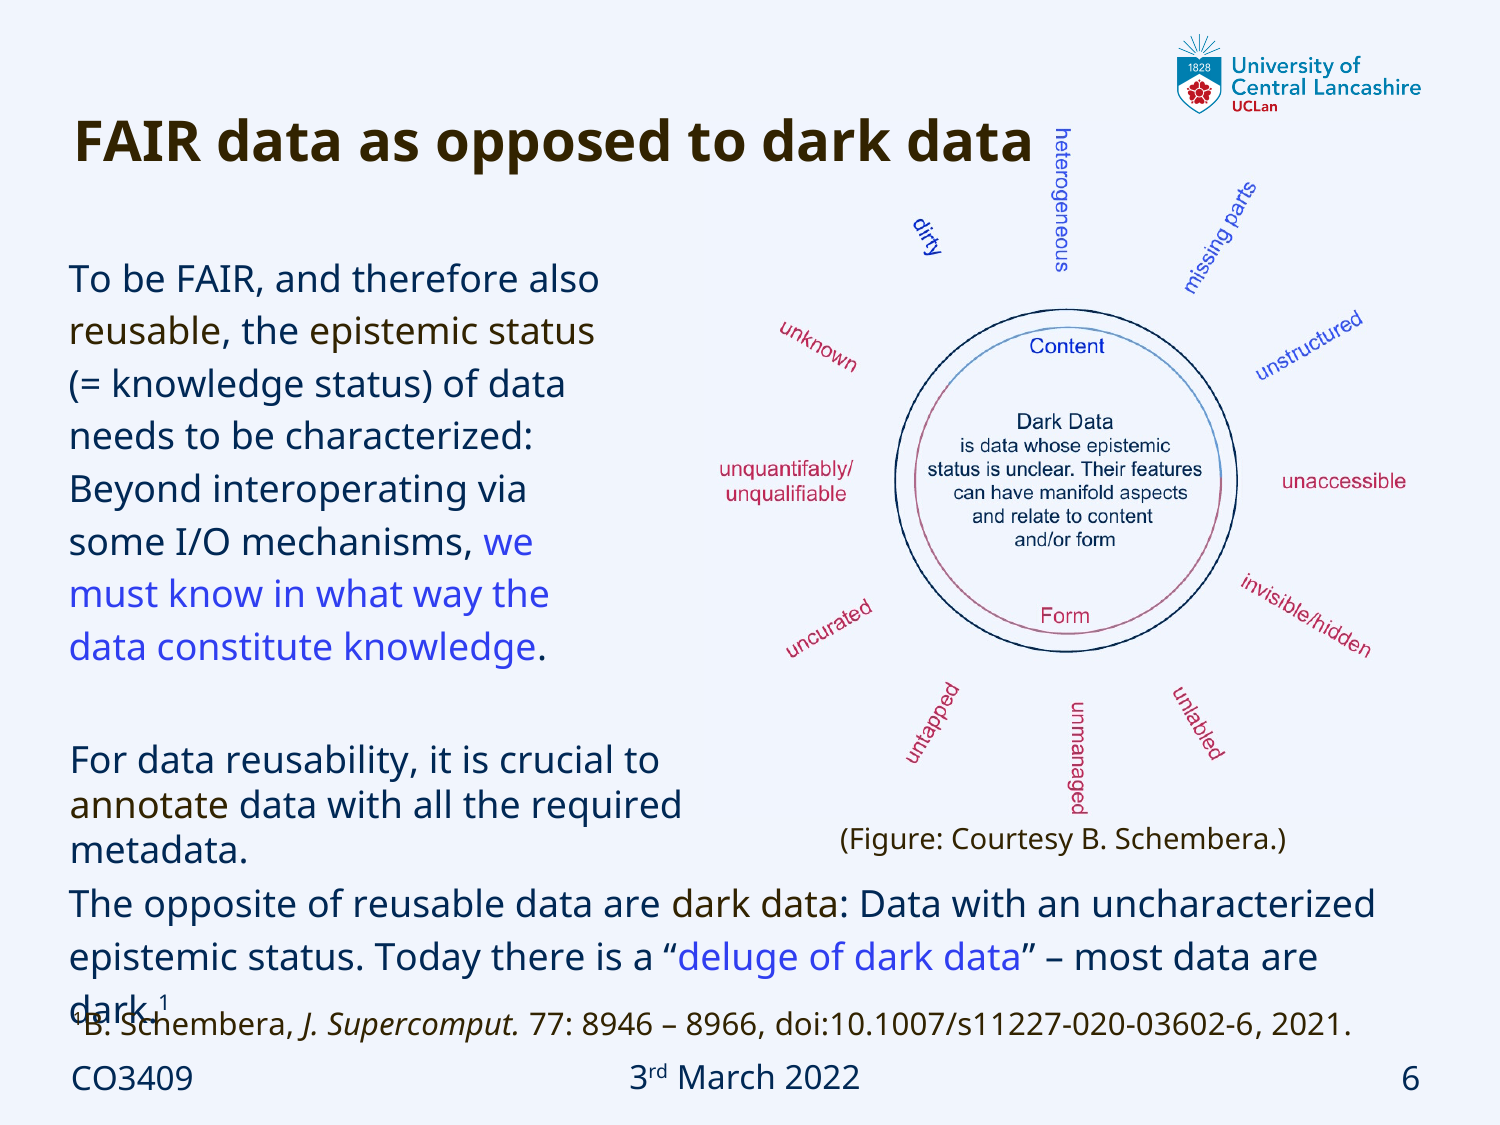

# FAIR data as opposed to dark data
To be FAIR, and therefore also reusable, the epistemic status (= knowledge status) of data needs to be characterized: Beyond interoperating via some I/O mechanisms, we must know in what way the data constitute knowledge.
For data reusability, it is crucial to annotate data with all the required metadata.
(Figure: Courtesy B. Schembera.)
The opposite of reusable data are dark data: Data with an uncharacterized epistemic status. Today there is a “deluge of dark data” – most data are dark.1
1B. Schembera, J. Supercomput. 77: 8946 – 8966, doi:10.1007/s11227-020-03602-6, 2021.